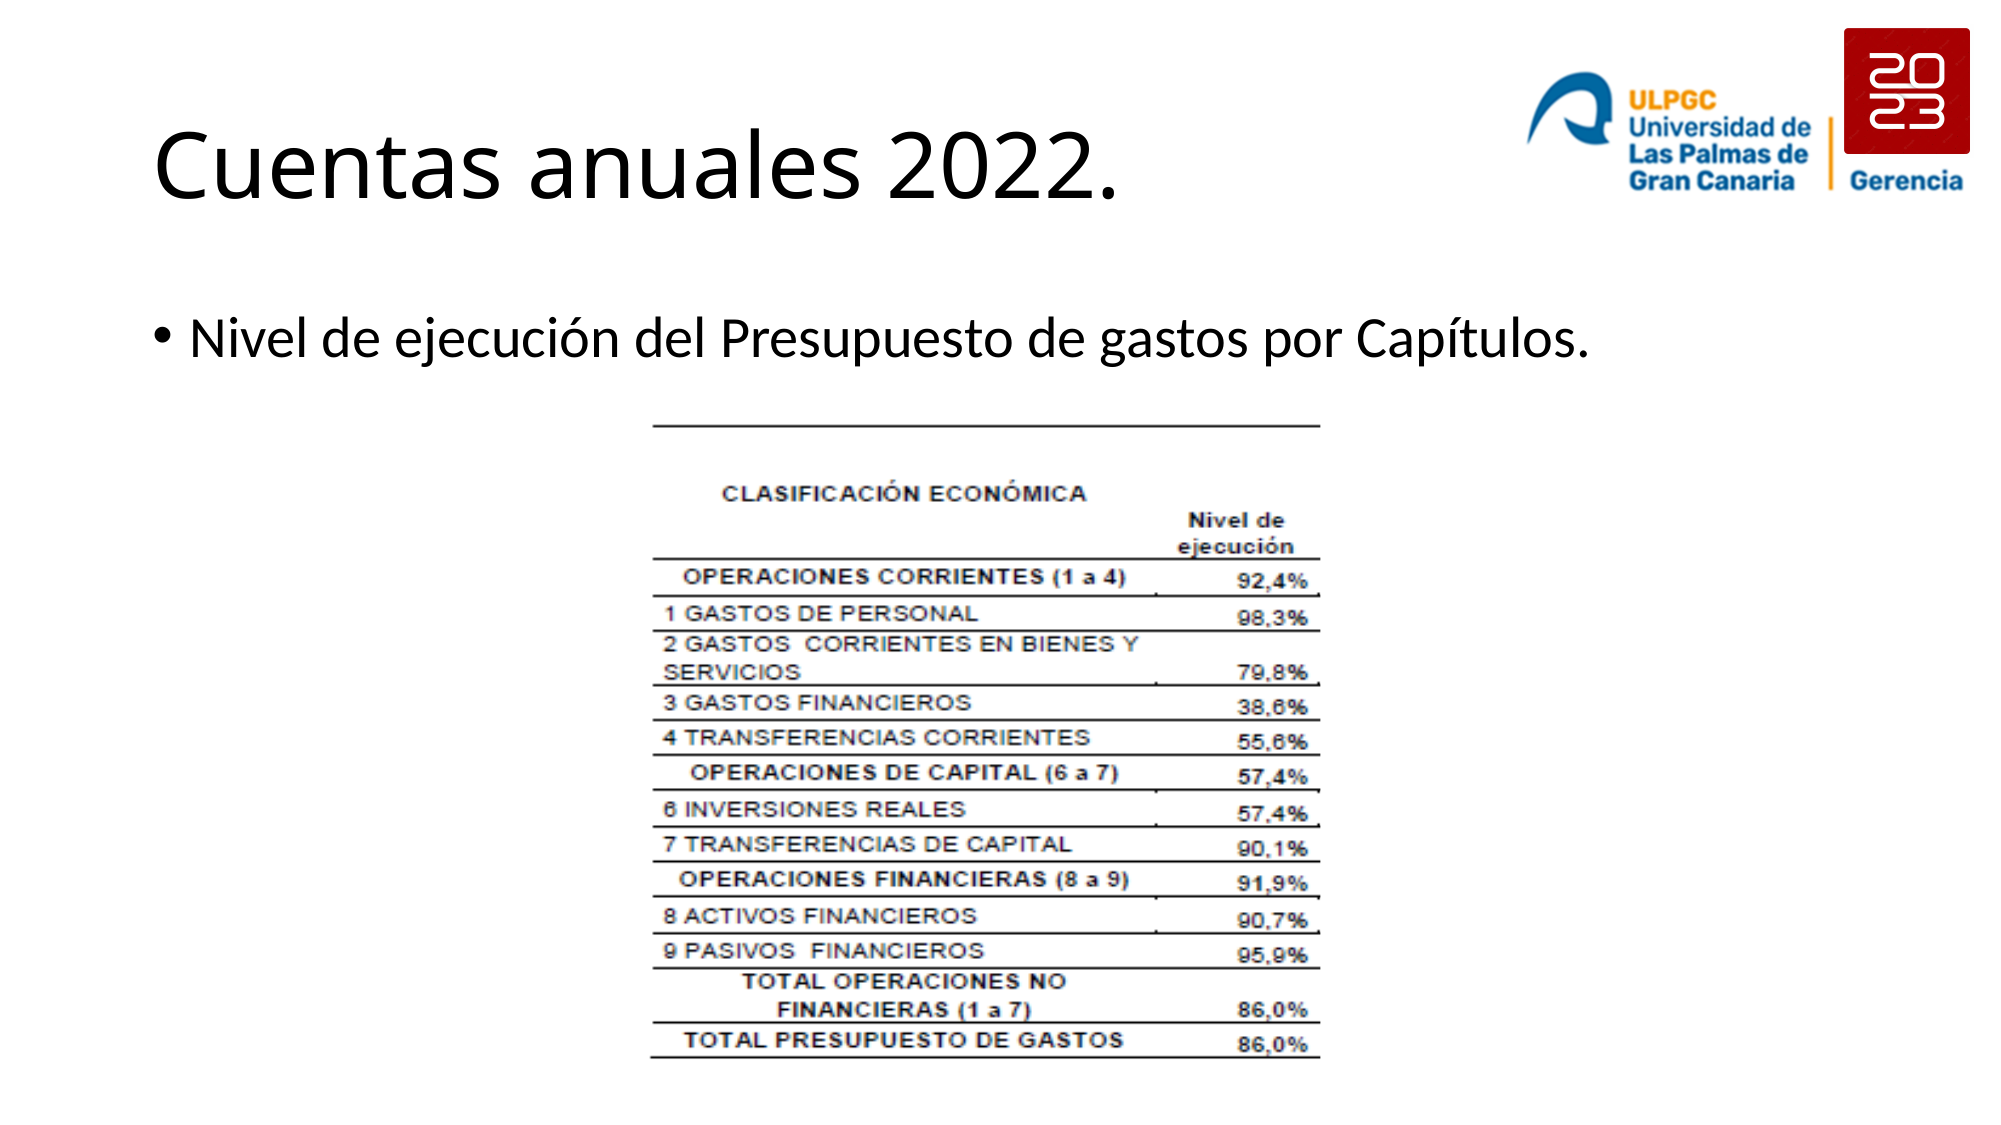

# Cuentas anuales 2022.
Nivel de ejecución del Presupuesto de gastos por Capítulos.